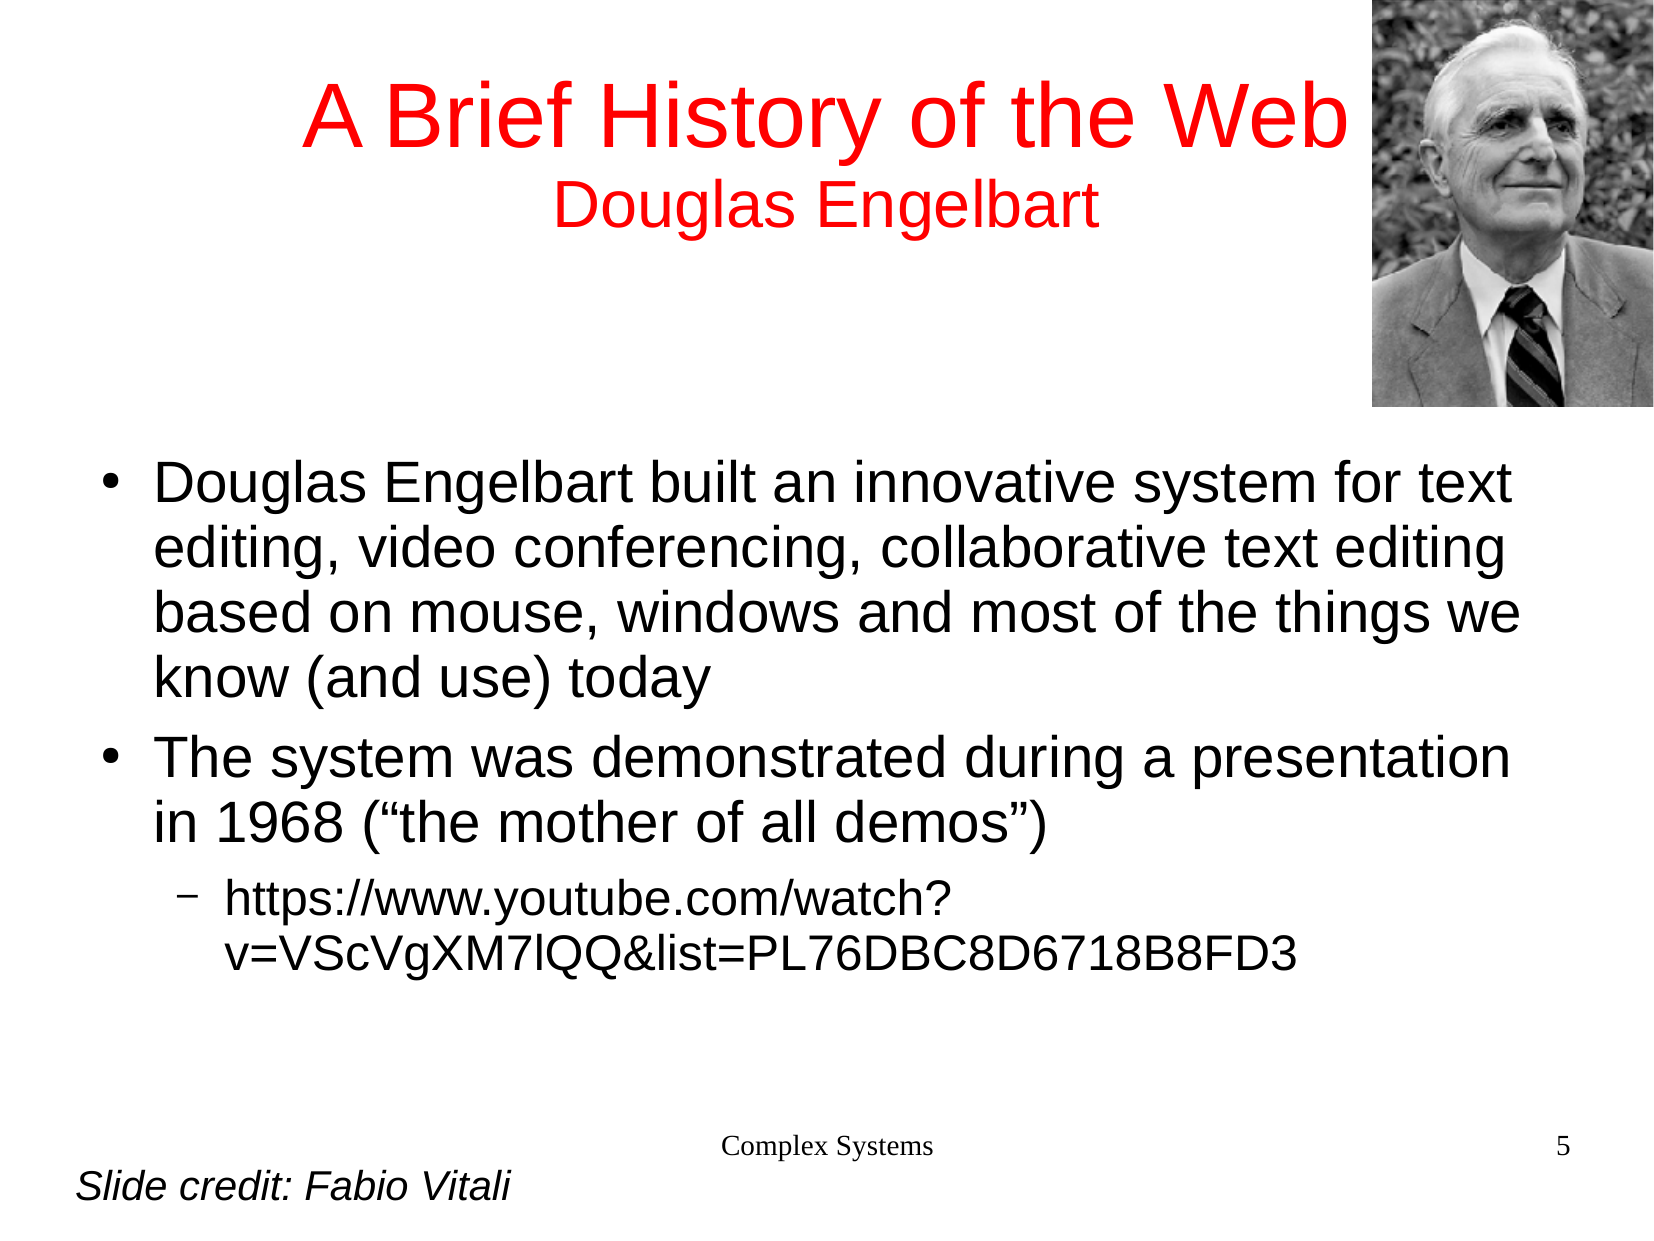

# A Brief History of the Web Douglas Engelbart
Douglas Engelbart built an innovative system for text editing, video conferencing, collaborative text editing based on mouse, windows and most of the things we know (and use) today
The system was demonstrated during a presentation in 1968 (“the mother of all demos”)
https://www.youtube.com/watch?v=VScVgXM7lQQ&list=PL76DBC8D6718B8FD3
Complex Systems
5
Slide credit: Fabio Vitali